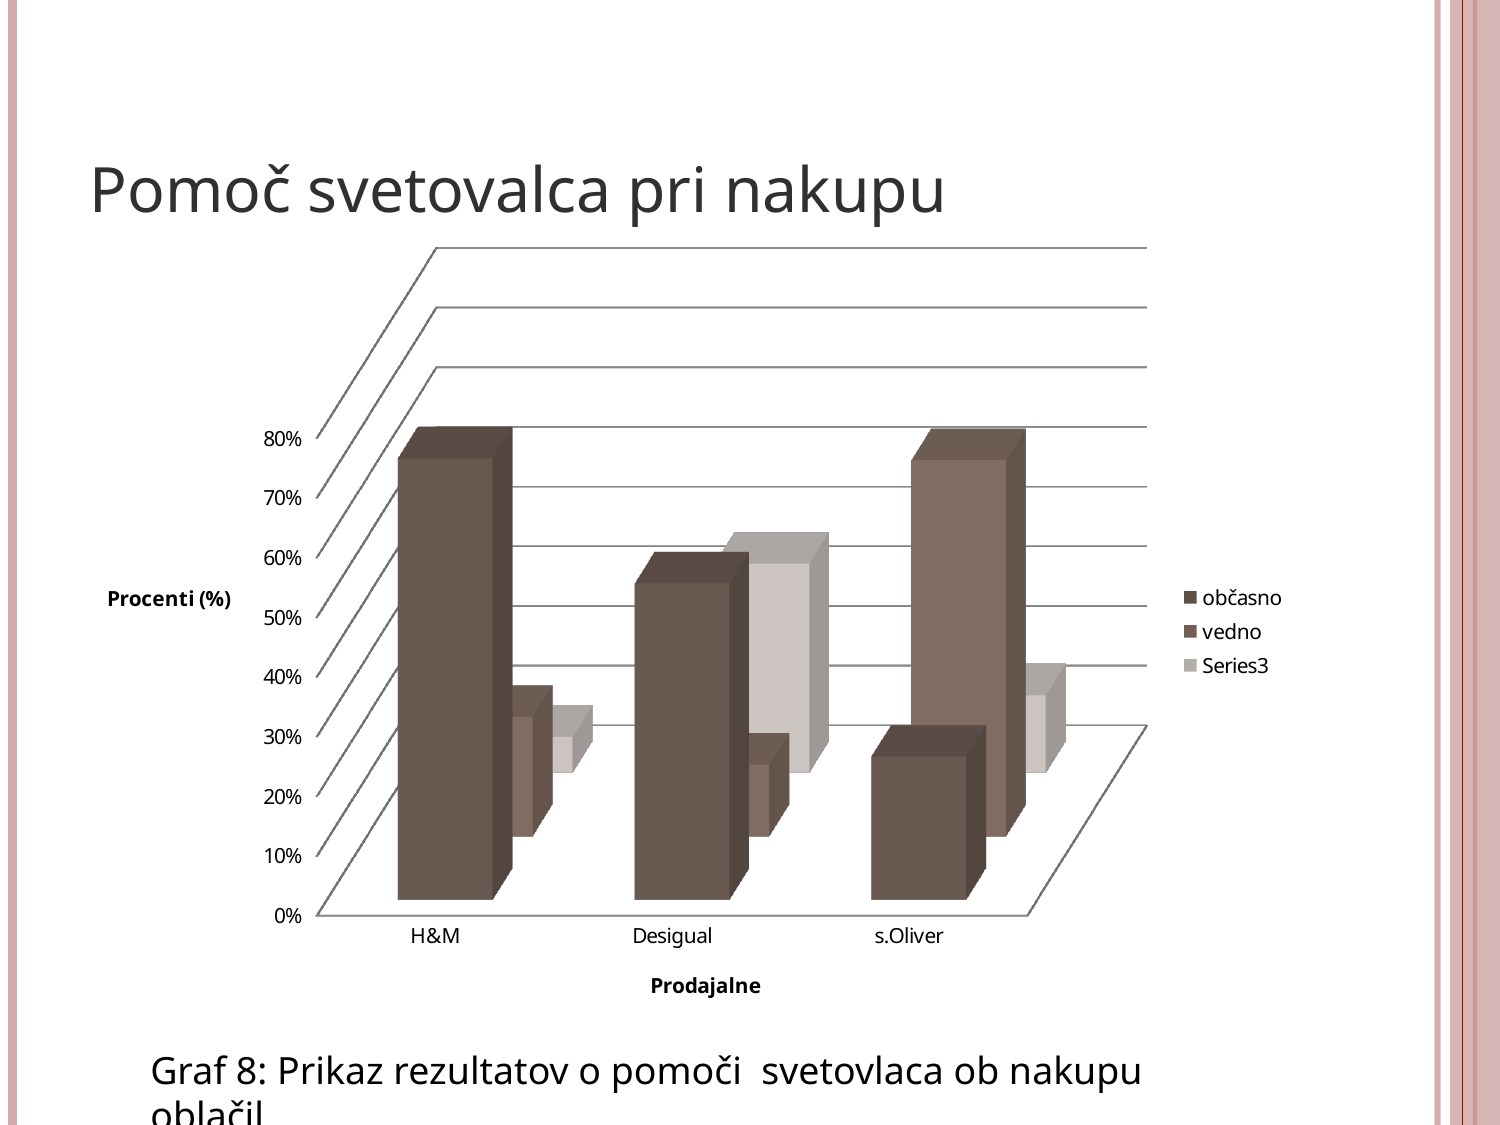

# Pomoč svetovalca pri nakupu
[unsupported chart]
Graf 8: Prikaz rezultatov o pomoči svetovlaca ob nakupu oblačil